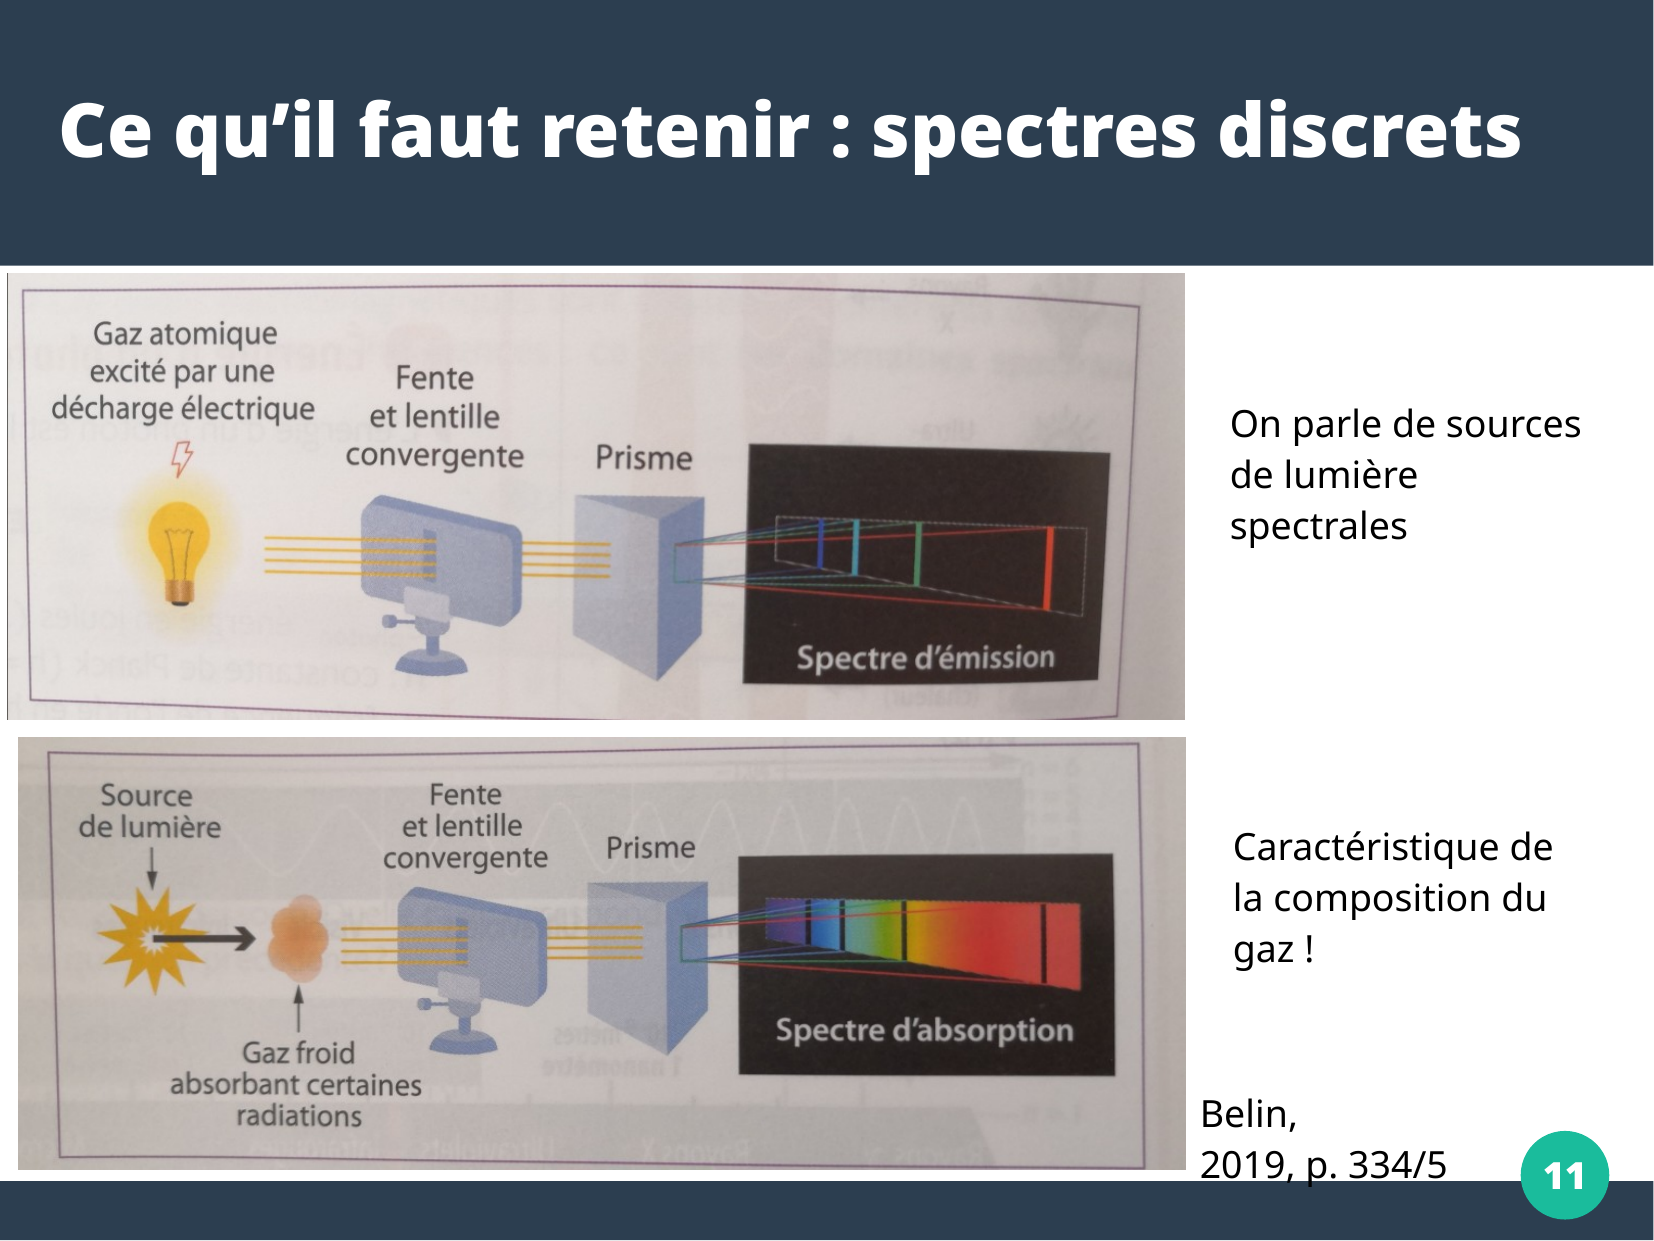

# Ce qu’il faut retenir : spectres discrets
On parle de sources de lumière spectrales
Caractéristique de la composition du gaz !
Belin,
2019, p. 334/5
11